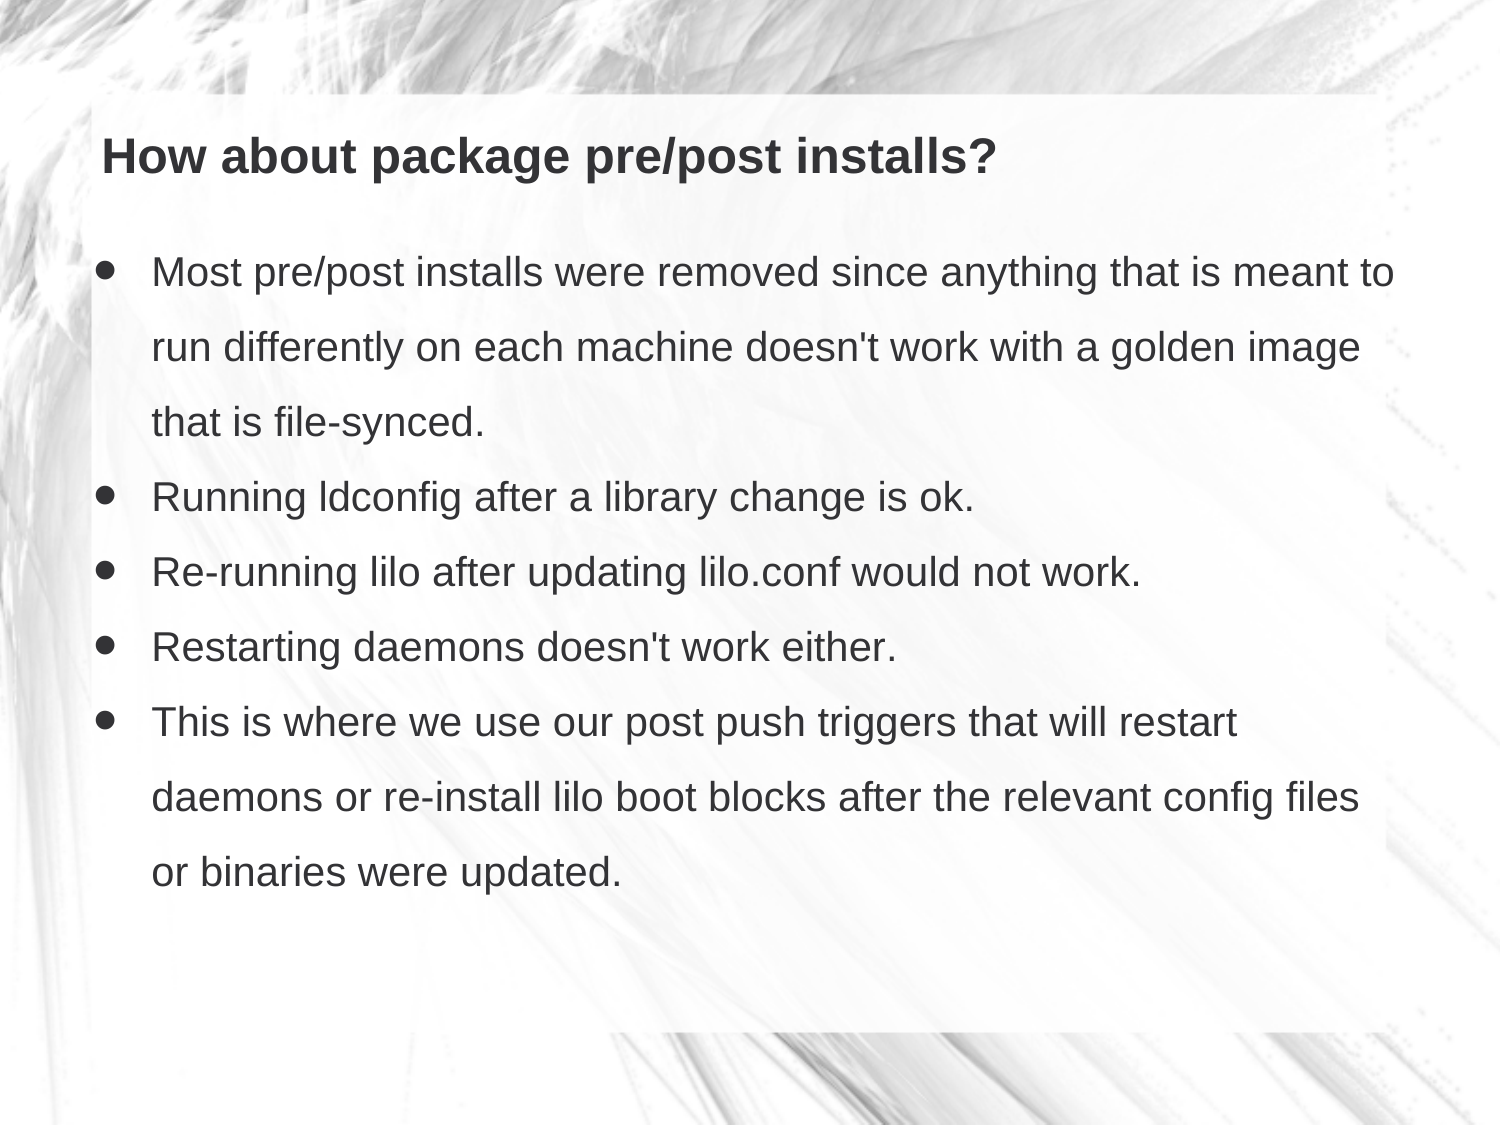

# How about package pre/post installs?
Most pre/post installs were removed since anything that is meant to run differently on each machine doesn't work with a golden image that is file-synced.
Running ldconfig after a library change is ok.
Re-running lilo after updating lilo.conf would not work.
Restarting daemons doesn't work either.
This is where we use our post push triggers that will restart daemons or re-install lilo boot blocks after the relevant config files or binaries were updated.